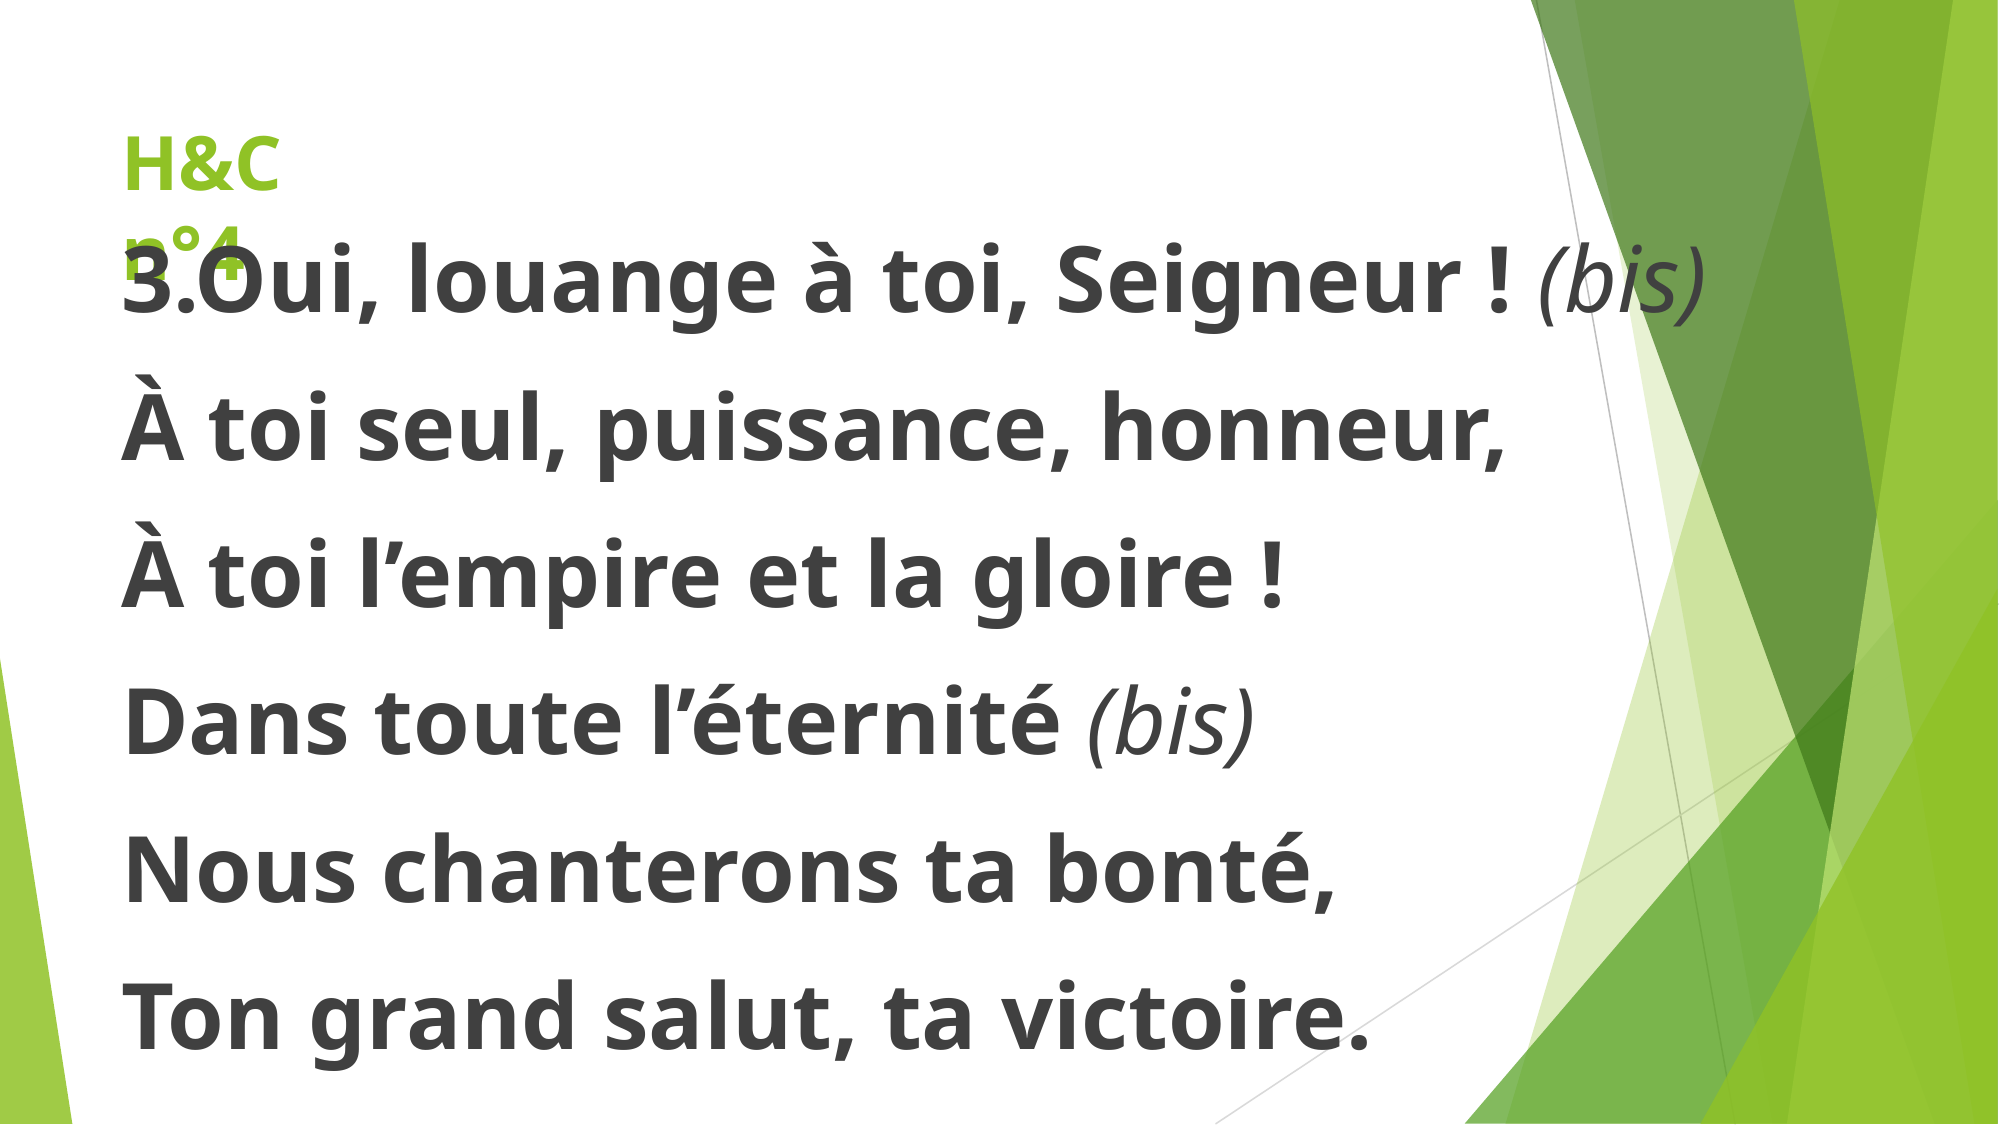

H&C n°4
3.Oui, louange à toi, Seigneur ! (bis)
À toi seul, puissance, honneur,
À toi l’empire et la gloire !
Dans toute l’éternité (bis)
Nous chanterons ta bonté,
Ton grand salut, ta victoire.